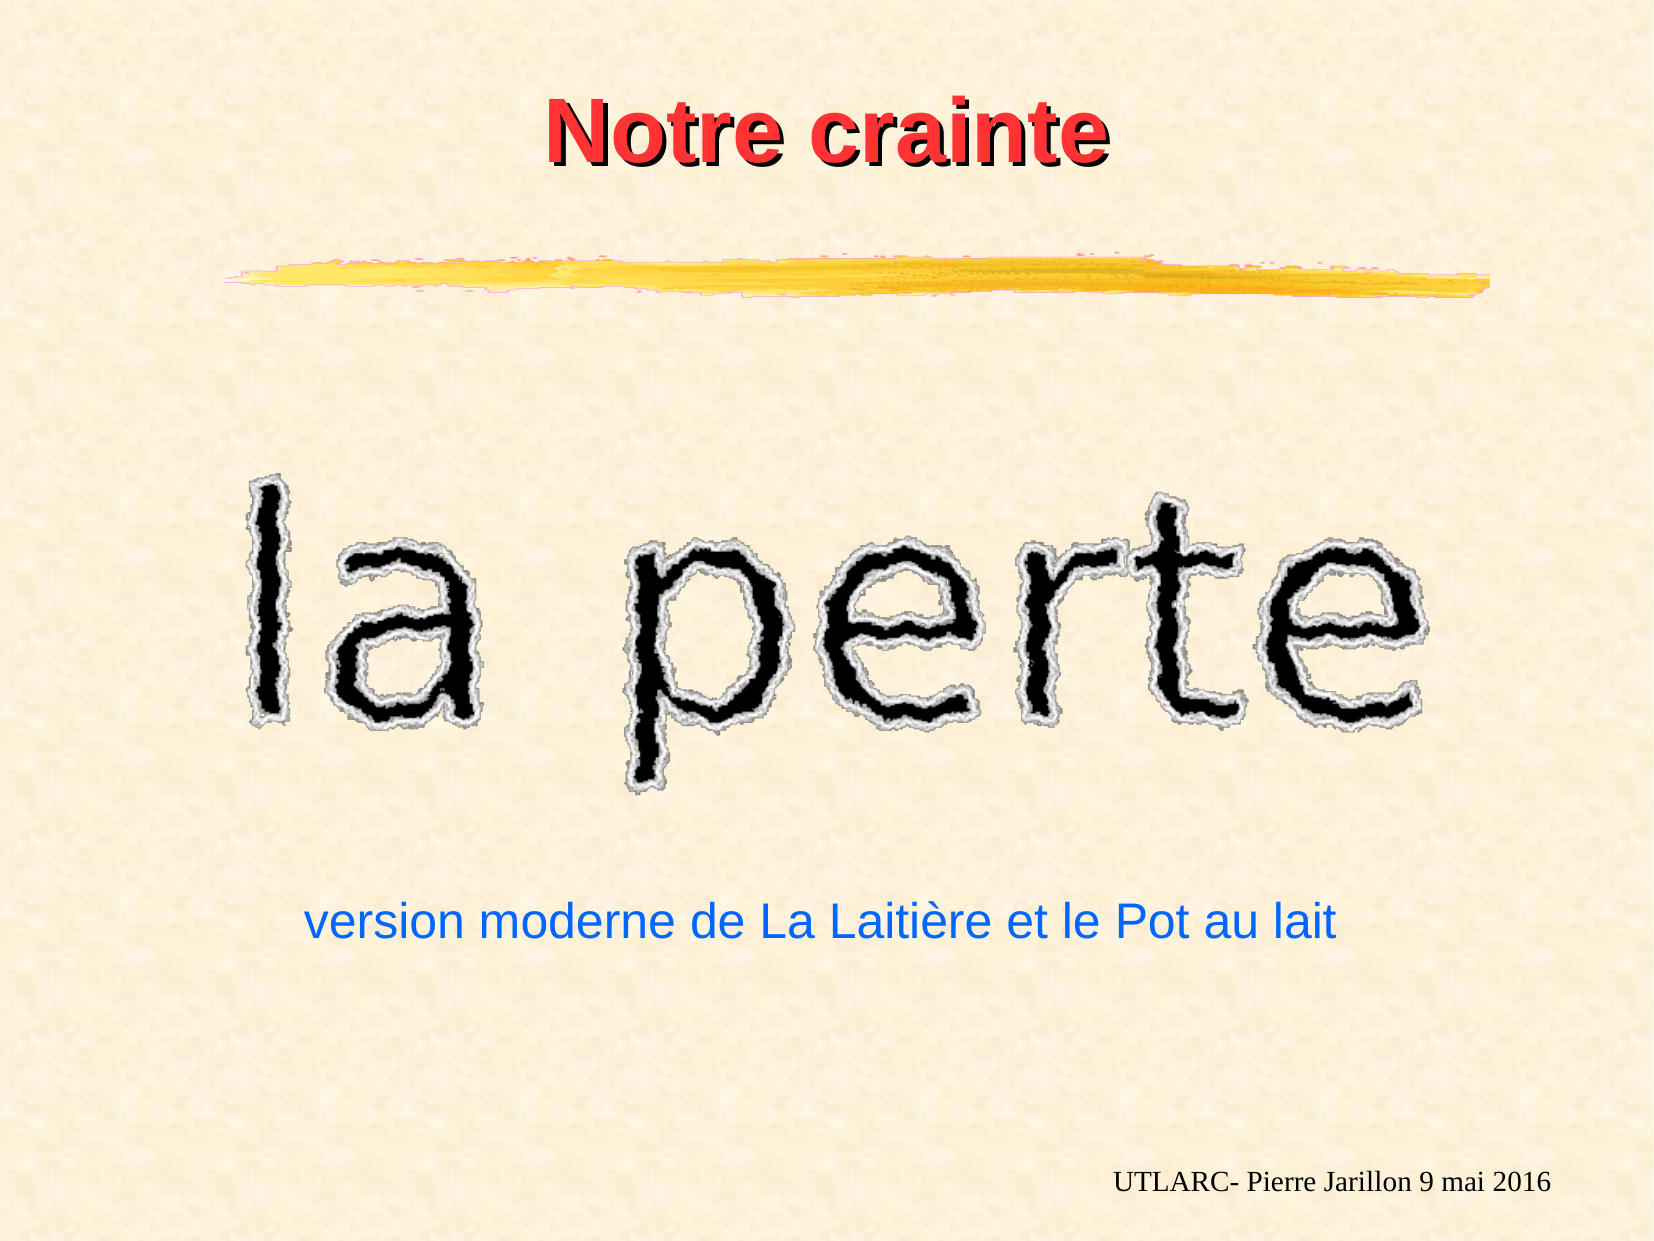

# Notre crainte
version moderne de La Laitière et le Pot au lait
UTLARC- Pierre Jarillon 9 mai 2016